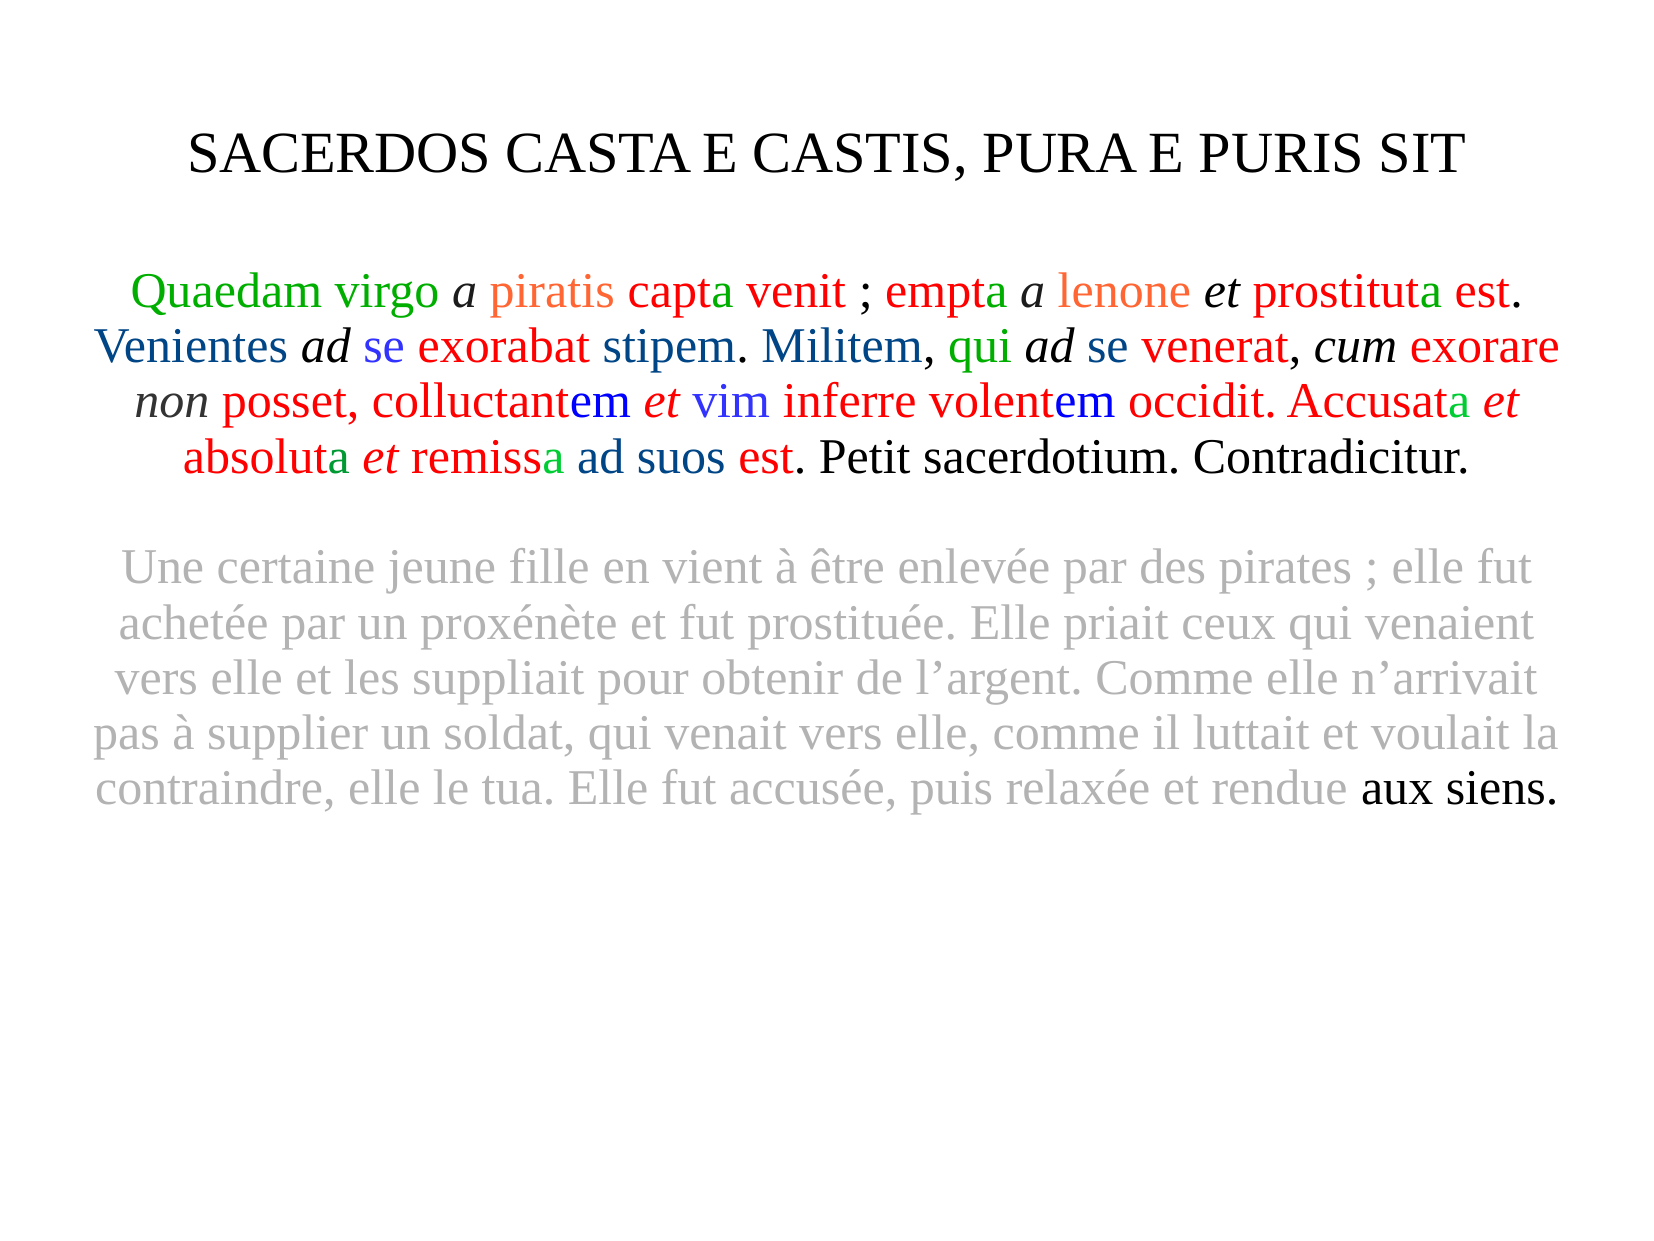

# SACERDOS CASTA E CASTIS, PURA E PURIS SIT
Quaedam virgo a piratis capta venit ; empta a lenone et prostituta est. Venientes ad se exorabat stipem. Militem, qui ad se venerat, cum exorare non posset, colluctantem et vim inferre volentem occidit. Accusata et absoluta et remissa ad suos est. Petit sacerdotium. Contradicitur.
Une certaine jeune fille en vient à être enlevée par des pirates ; elle fut achetée par un proxénète et fut prostituée. Elle priait ceux qui venaient vers elle et les suppliait pour obtenir de l’argent. Comme elle n’arrivait pas à supplier un soldat, qui venait vers elle, comme il luttait et voulait la contraindre, elle le tua. Elle fut accusée, puis relaxée et rendue aux siens.